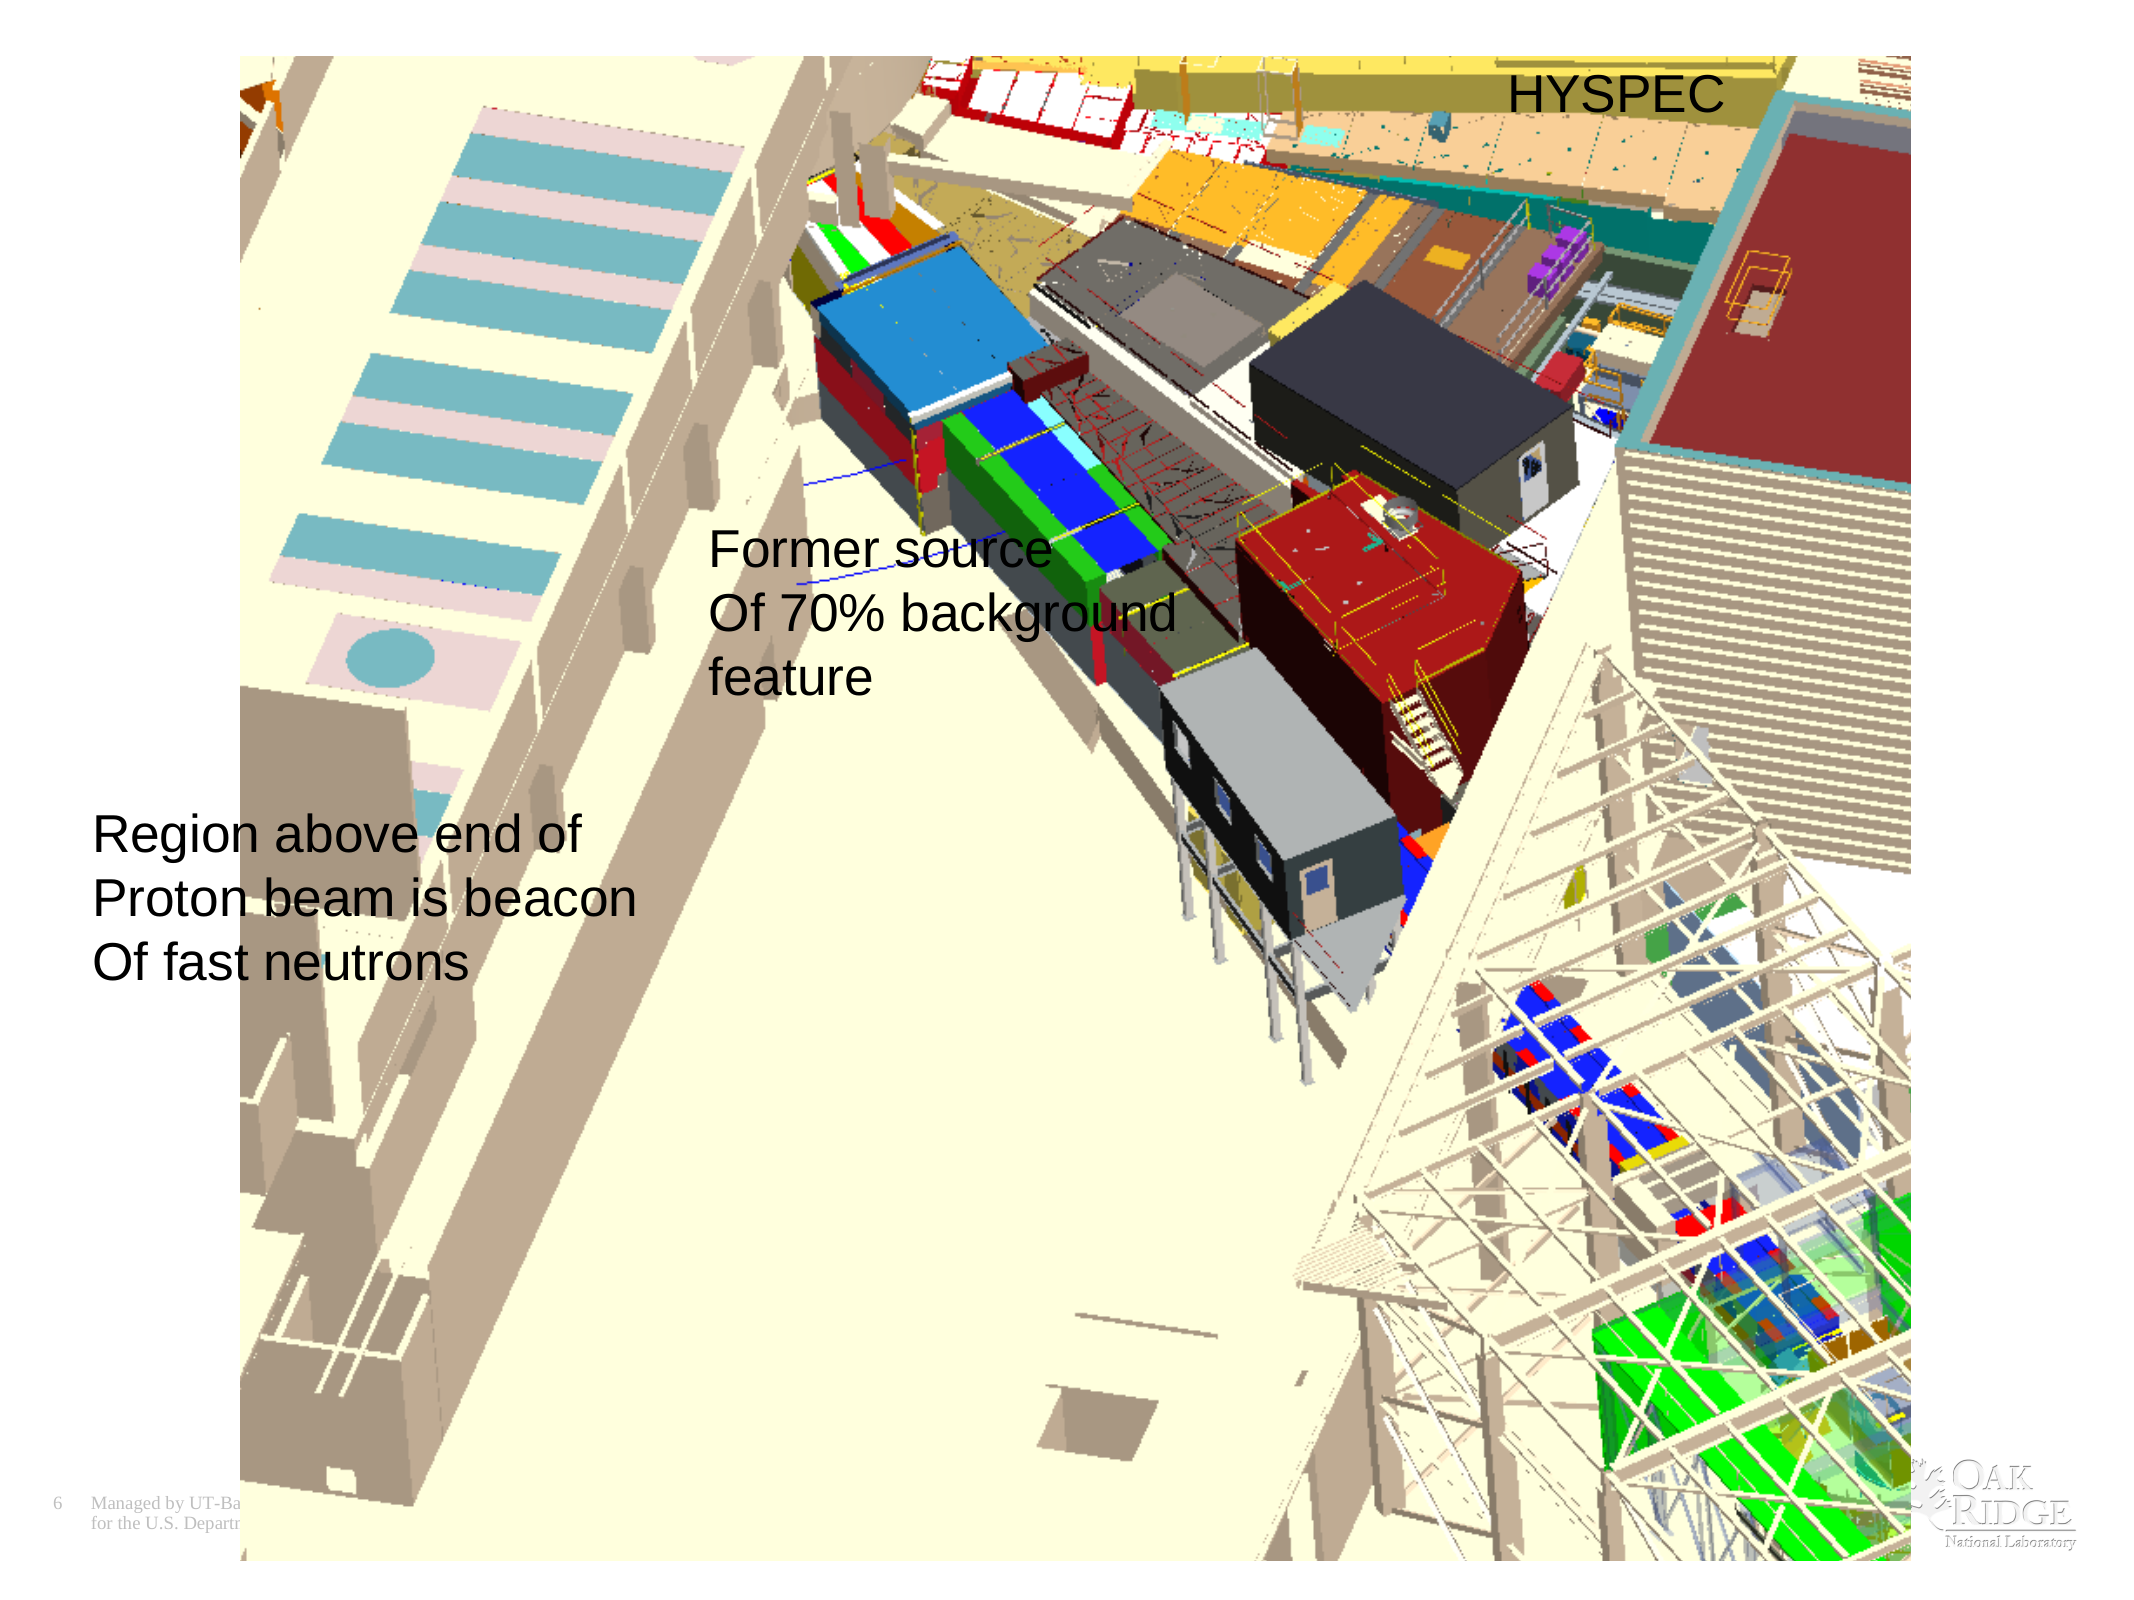

HYSPEC
Former source
Of 70% background
feature
Region above end of
Proton beam is beacon
Of fast neutrons
Proton beam dump off collection ring
Was found innocent
HYSPEC